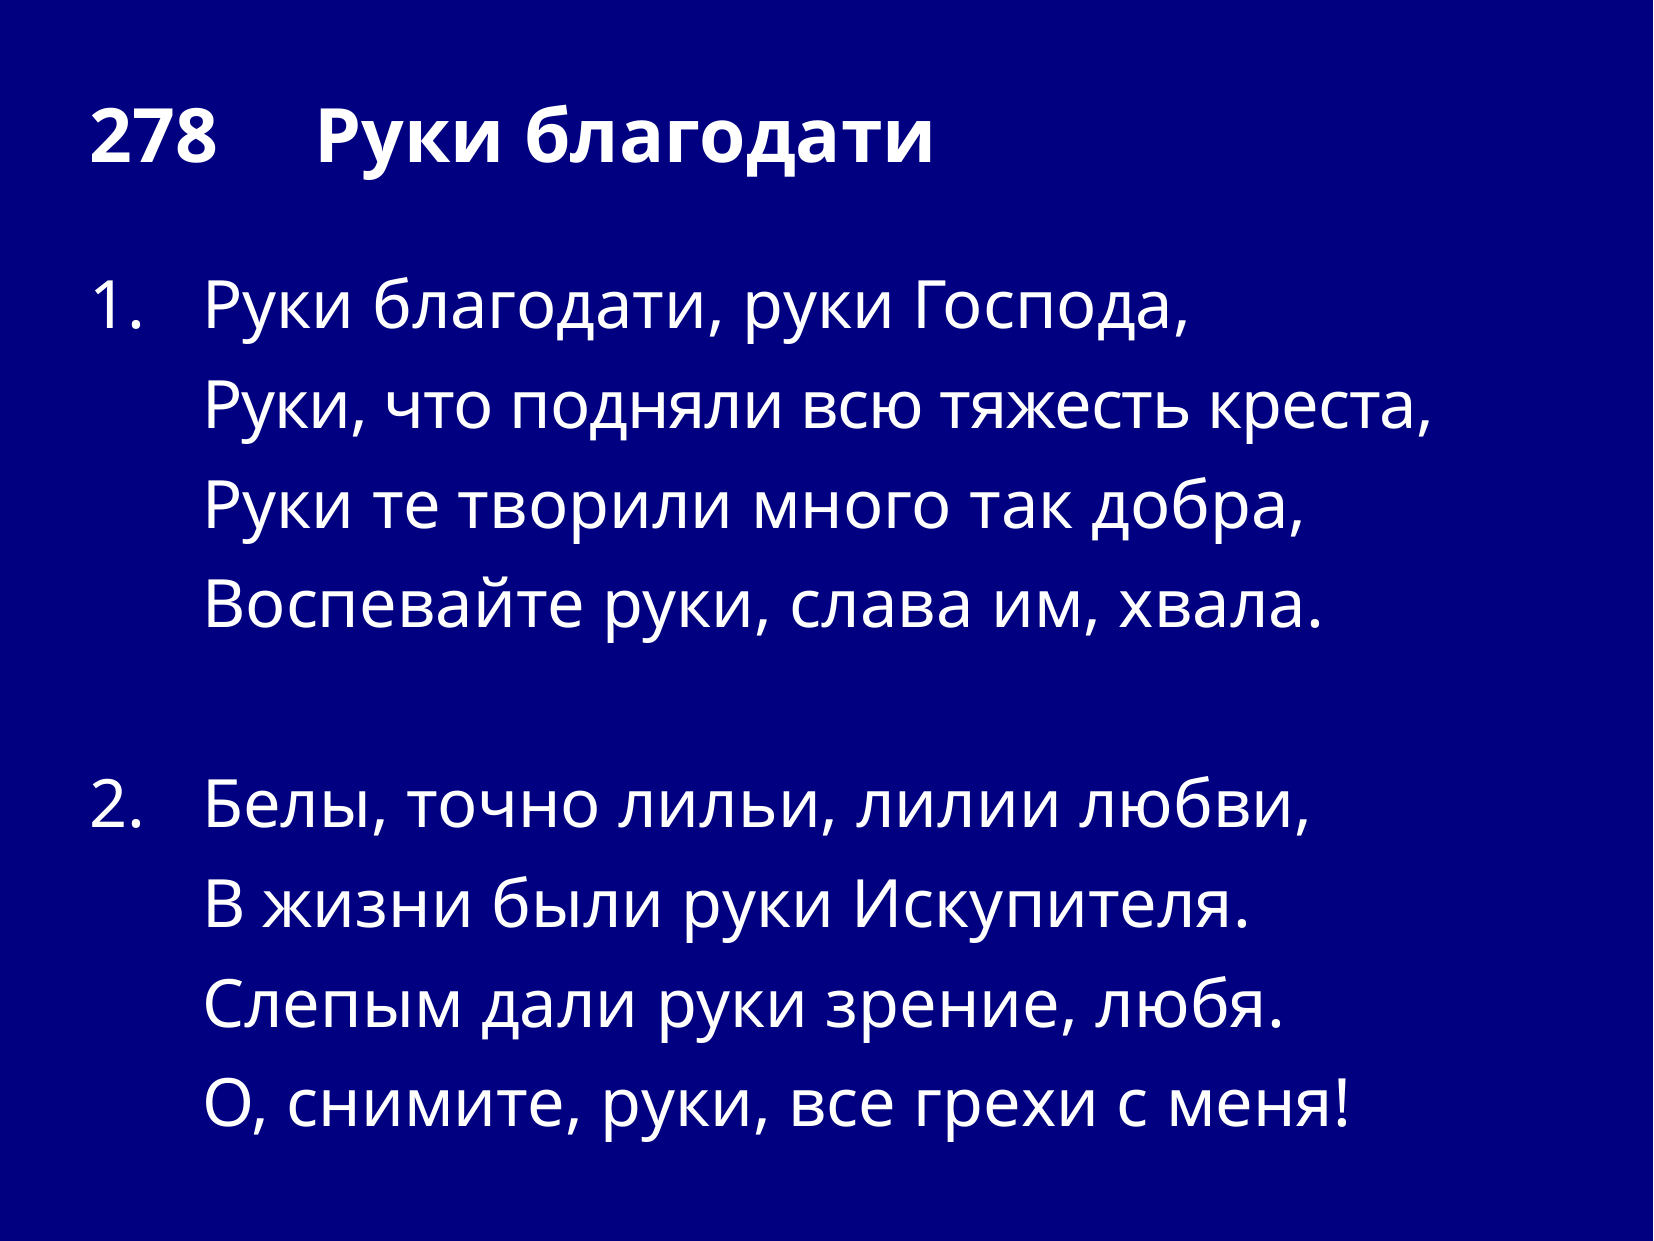

278	Руки благодати
1.	Руки благодати, руки Господа,
	Руки, что подняли всю тяжесть креста,
	Руки те творили много так добра,
	Воспевайте руки, слава им, хвала.
2.	Белы, точно лильи, лилии любви,
	В жизни были руки Искупителя.
	Слепым дали руки зрение, любя.
	О, снимите, руки, все грехи с меня!